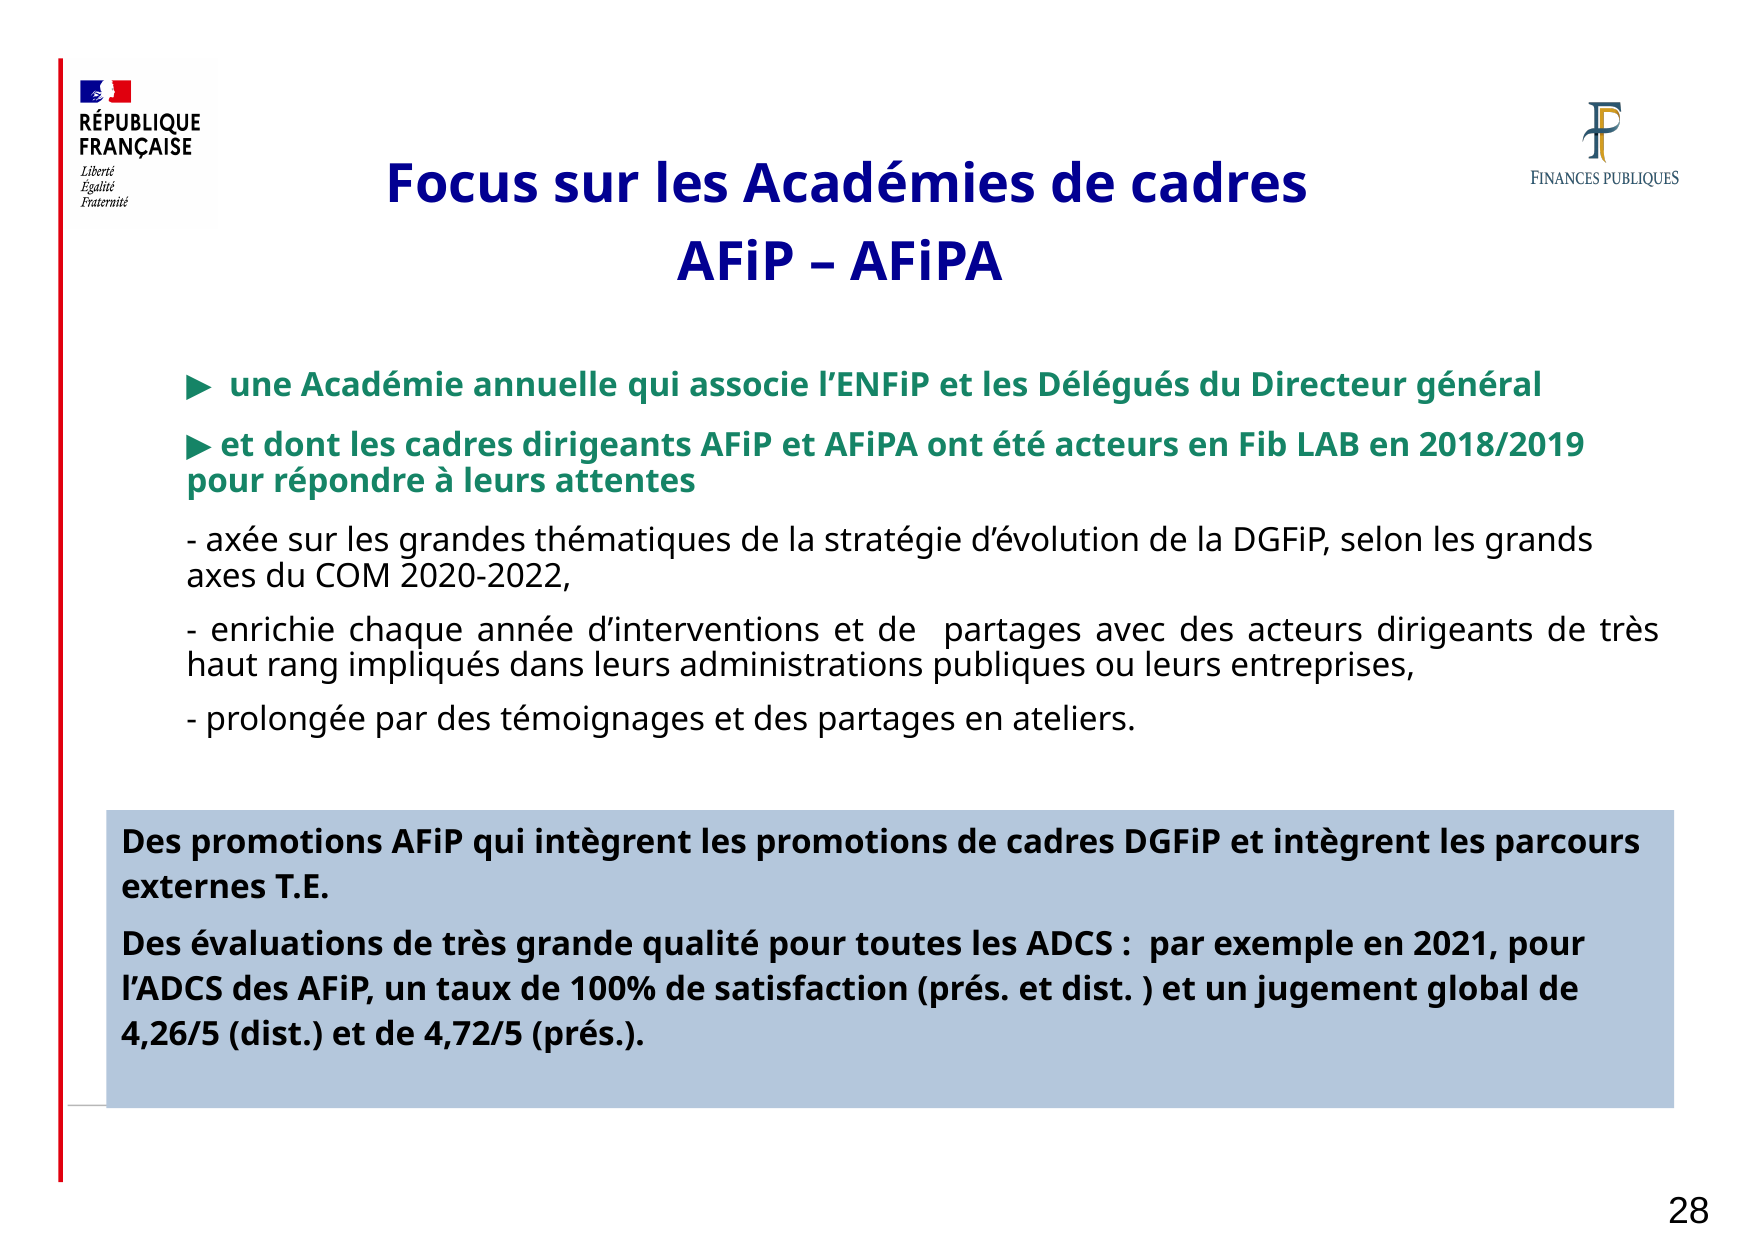

Focus sur les Académies de cadres
AFiP – AFiPA
▶ une Académie annuelle qui associe l’ENFiP et les Délégués du Directeur général
▶ et dont les cadres dirigeants AFiP et AFiPA ont été acteurs en Fib LAB en 2018/2019 pour répondre à leurs attentes
- axée sur les grandes thématiques de la stratégie d’évolution de la DGFiP, selon les grands axes du COM 2020-2022,
- enrichie chaque année d’interventions et de partages avec des acteurs dirigeants de très haut rang impliqués dans leurs administrations publiques ou leurs entreprises,
- prolongée par des témoignages et des partages en ateliers.
Des promotions AFiP qui intègrent les promotions de cadres DGFiP et intègrent les parcours externes T.E.
Des évaluations de très grande qualité pour toutes les ADCS : par exemple en 2021, pour l’ADCS des AFiP, un taux de 100% de satisfaction (prés. et dist. ) et un jugement global de 4,26/5 (dist.) et de 4,72/5 (prés.).